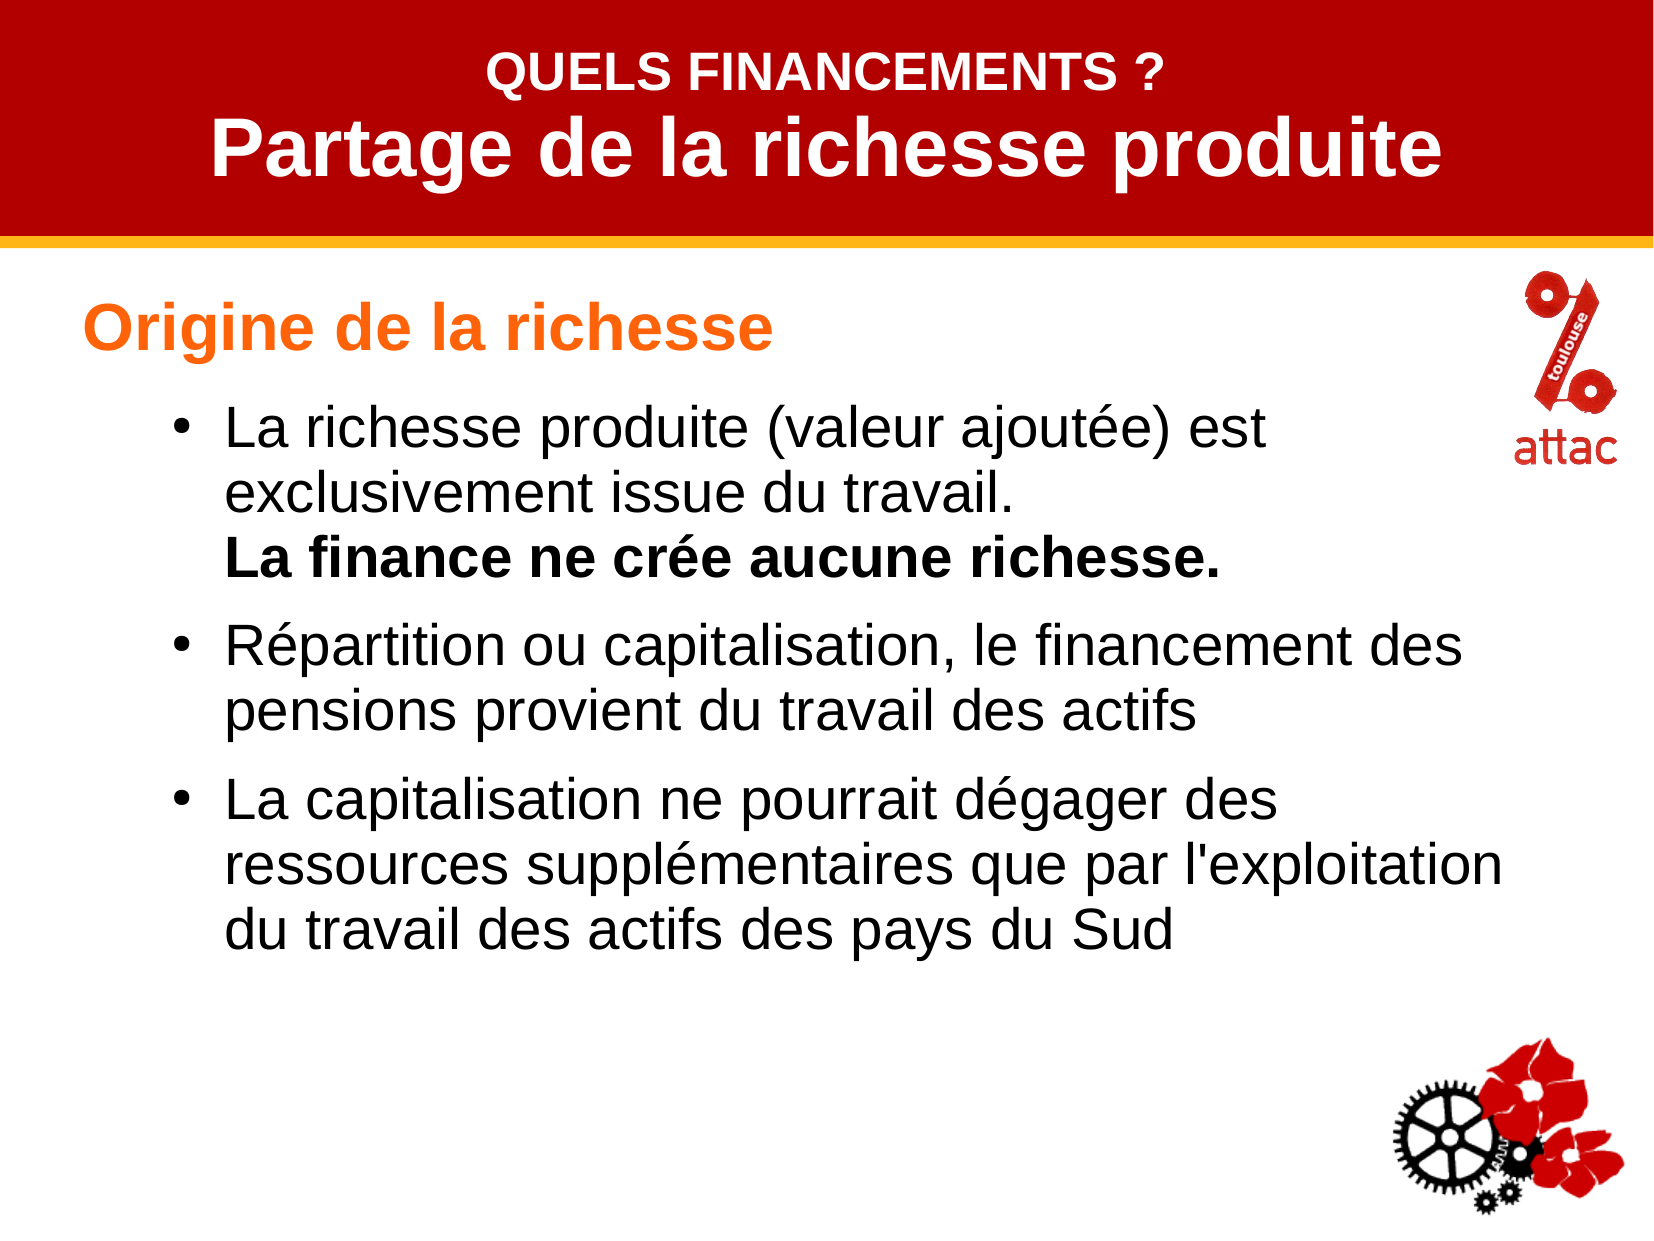

QUELS FINANCEMENTS ?
Partage de la richesse produite
# Origine de la richesse
La richesse produite (valeur ajoutée) est
exclusivement issue du travail.
La finance ne crée aucune richesse.
Répartition ou capitalisation, le financement des pensions provient du travail des actifs
La capitalisation ne pourrait dégager des ressources supplémentaires que par l'exploitation du travail des actifs des pays du Sud